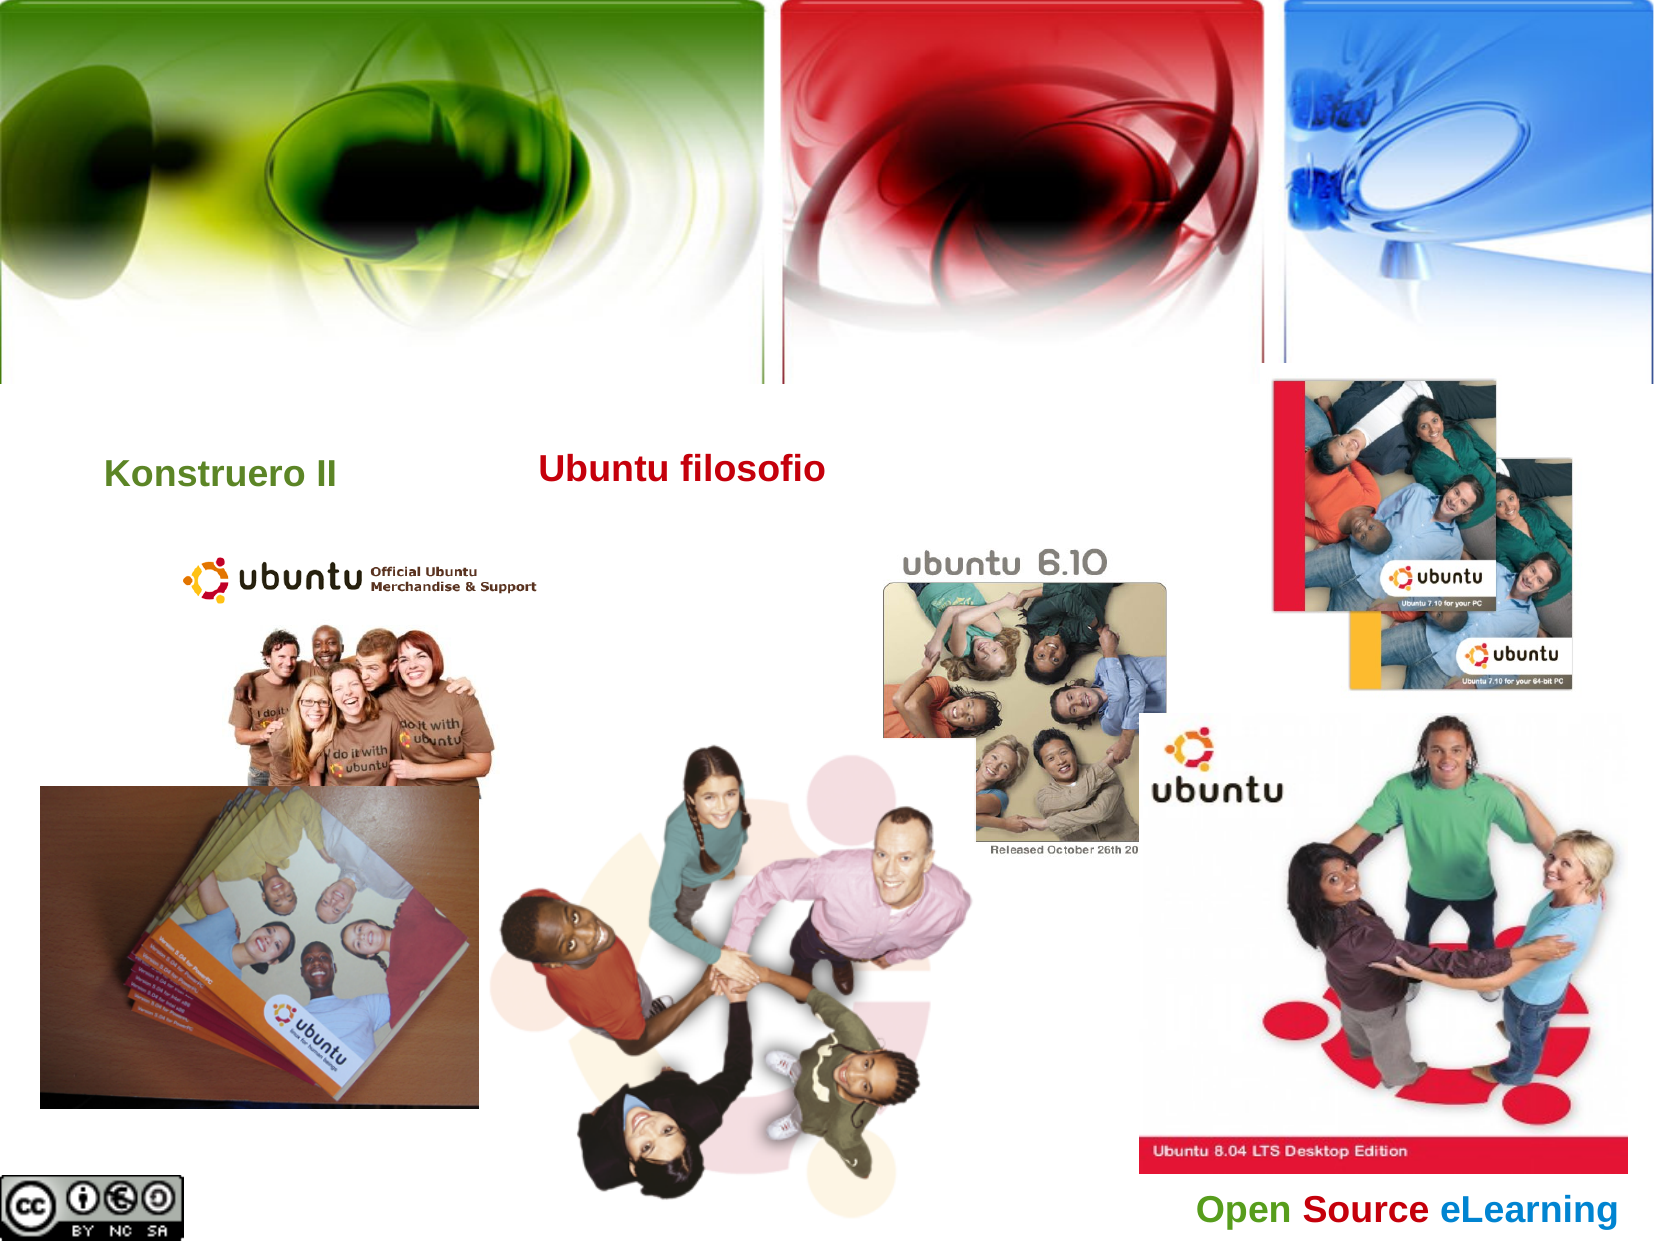

Ubuntu filosofio
Konstruero II
Open Source eLearning